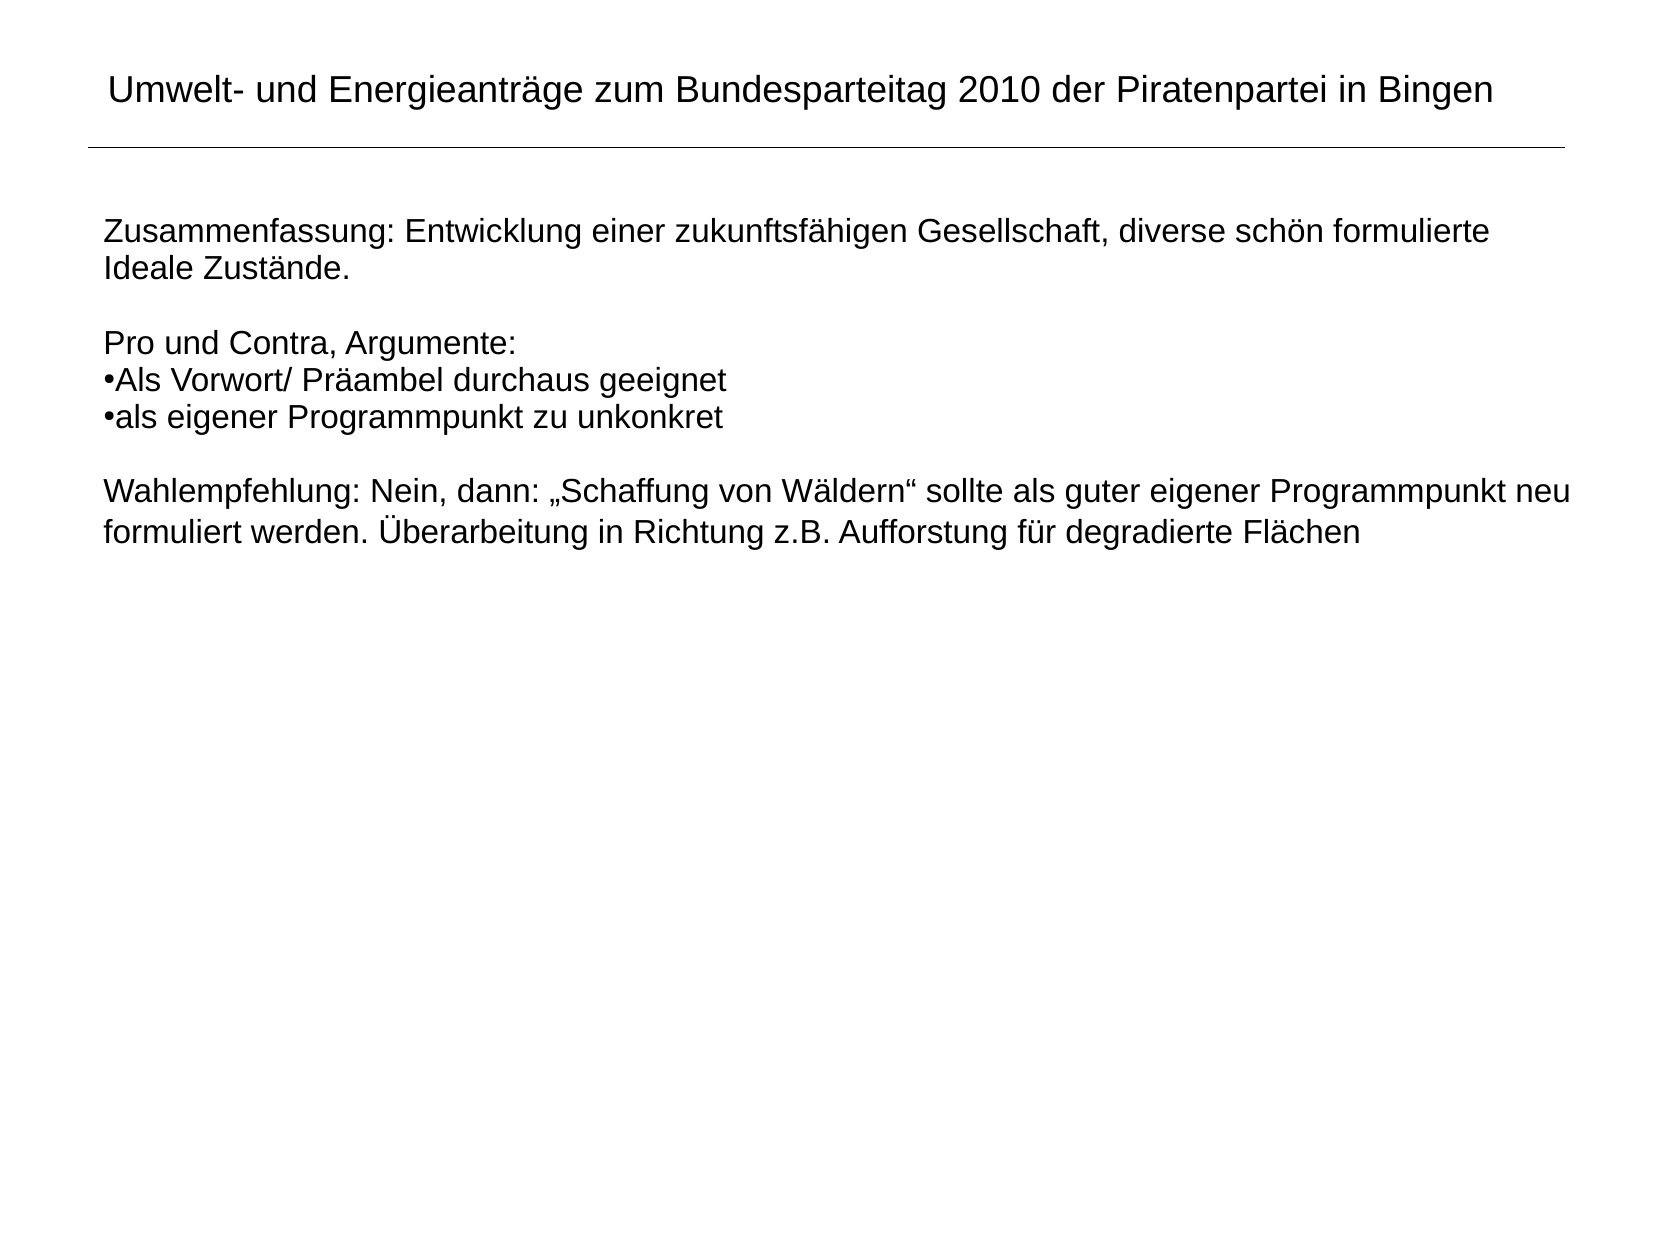

Zusammenfassung: Entwicklung einer zukunftsfähigen Gesellschaft, diverse schön formulierte Ideale Zustände.
Pro und Contra, Argumente:
Als Vorwort/ Präambel durchaus geeignet
als eigener Programmpunkt zu unkonkret
Wahlempfehlung: Nein, dann: „Schaffung von Wäldern“ sollte als guter eigener Programmpunkt neu formuliert werden. Überarbeitung in Richtung z.B. Aufforstung für degradierte Flächen